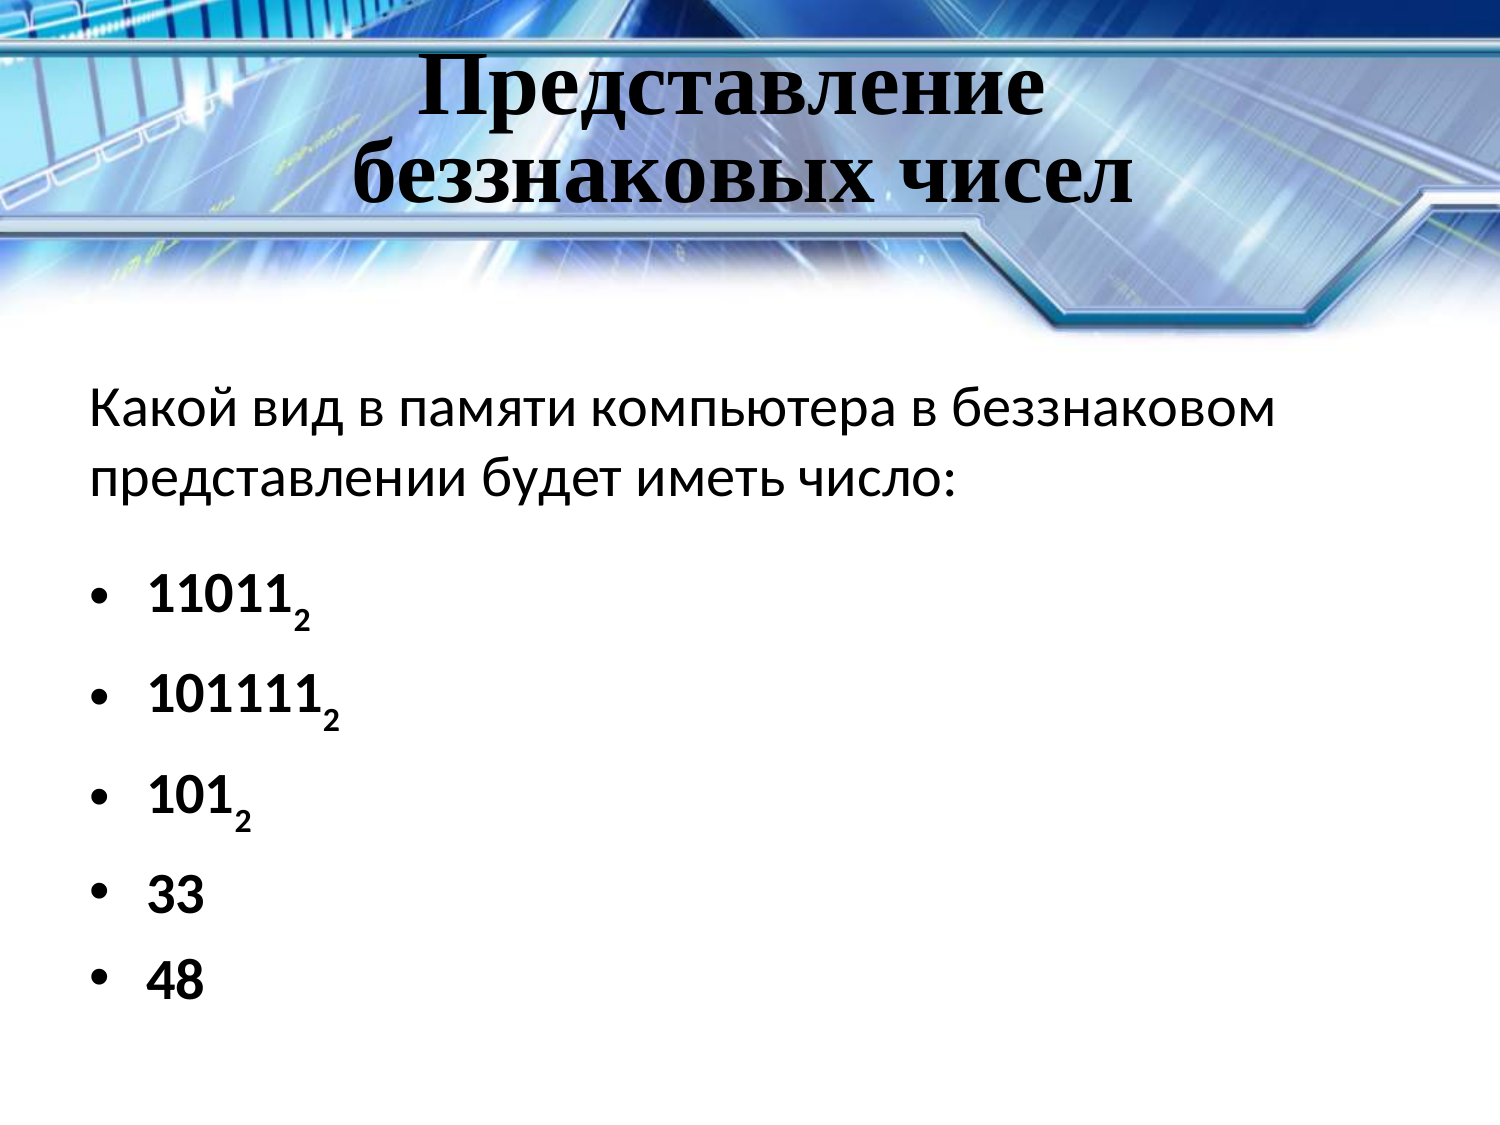

Представление
беззнаковых чисел
# Какой вид в памяти компьютера в беззнаковом представлении будет иметь число:
110112
1011112
1012
33
48